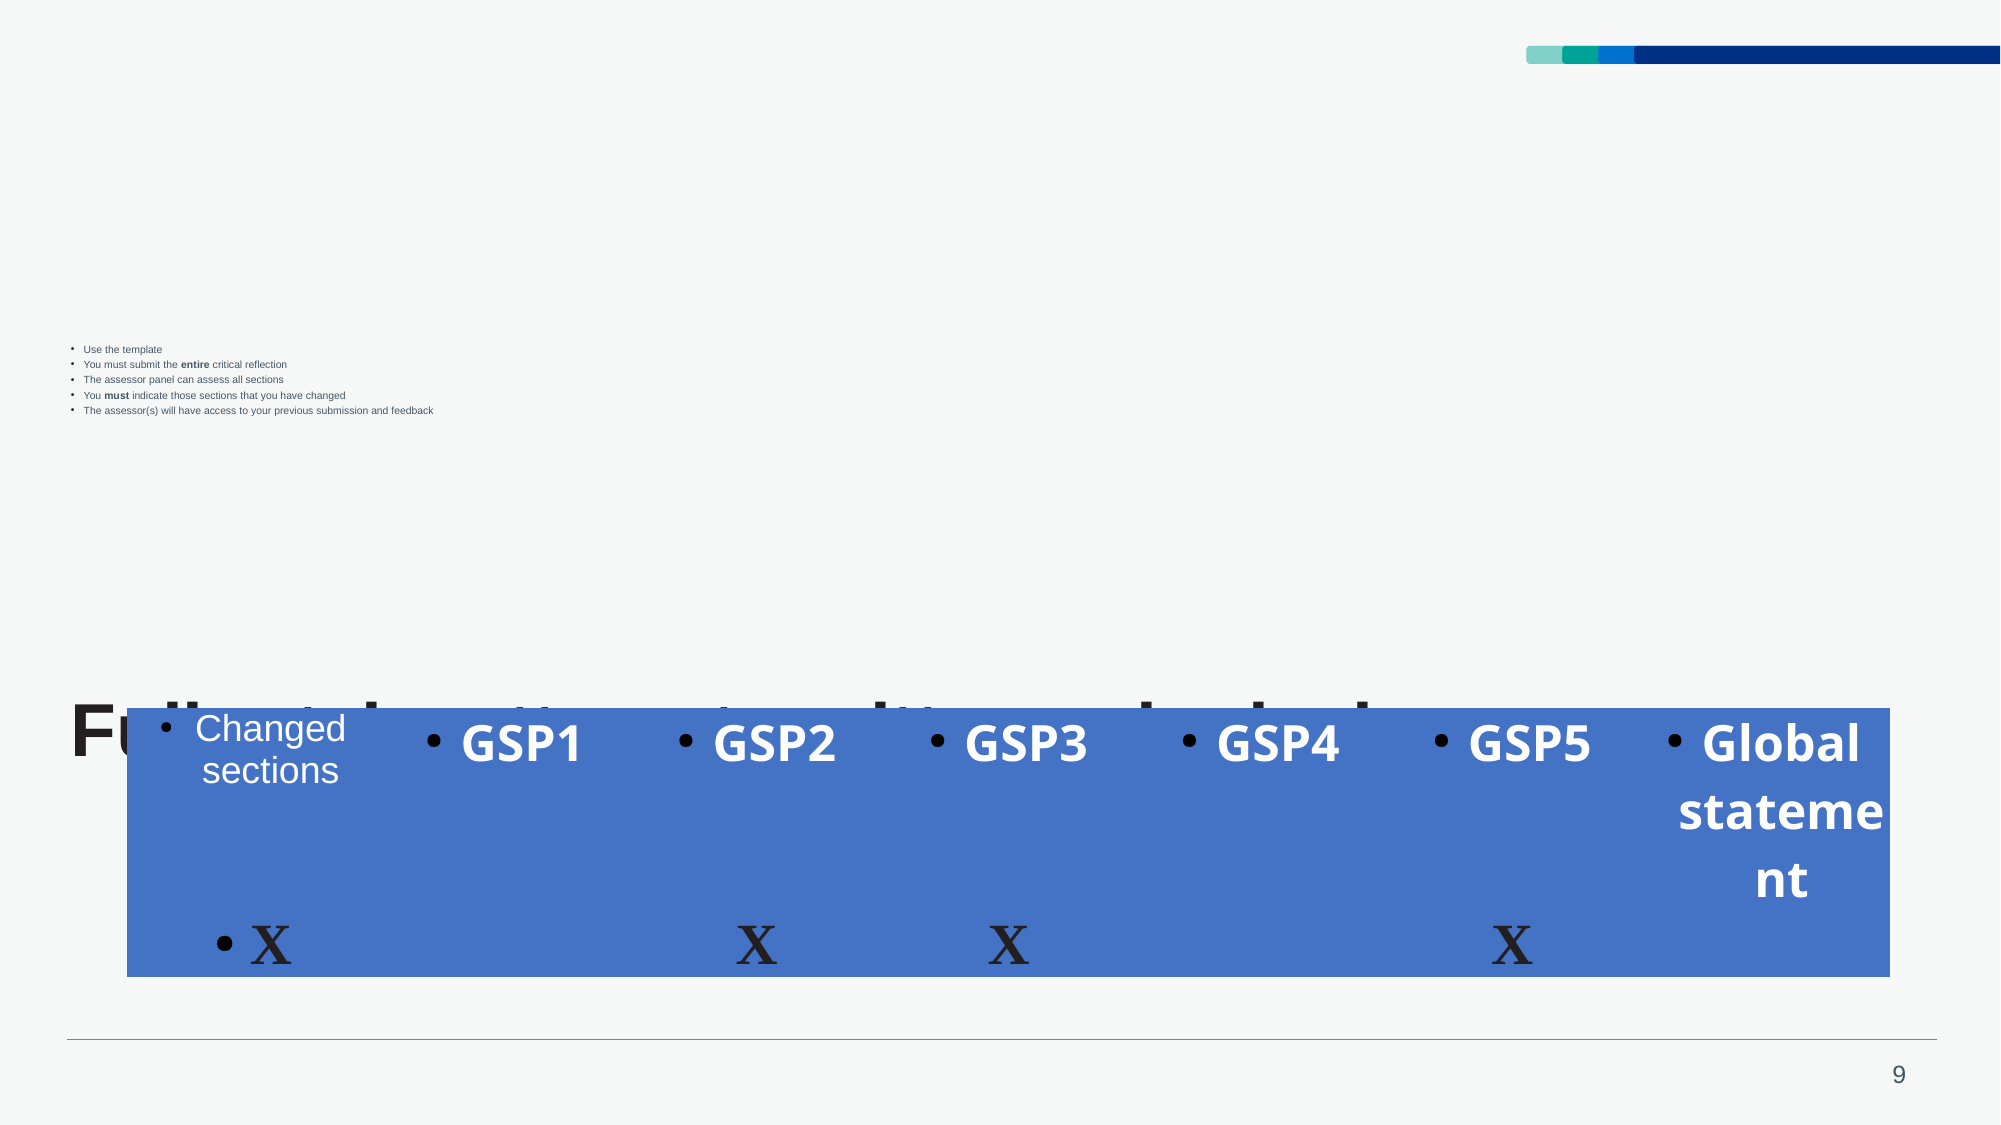

# Use the template
You must submit the entire critical reflection
The assessor panel can assess all sections
You must indicate those sections that you have changed
The assessor(s) will have access to your previous submission and feedback
Full retake attempt: written submission
| Changed sections | GSP1 | GSP2 | GSP3 | GSP4 | GSP5 | Global statement |
| --- | --- | --- | --- | --- | --- | --- |
| X | | X | X | | X | |